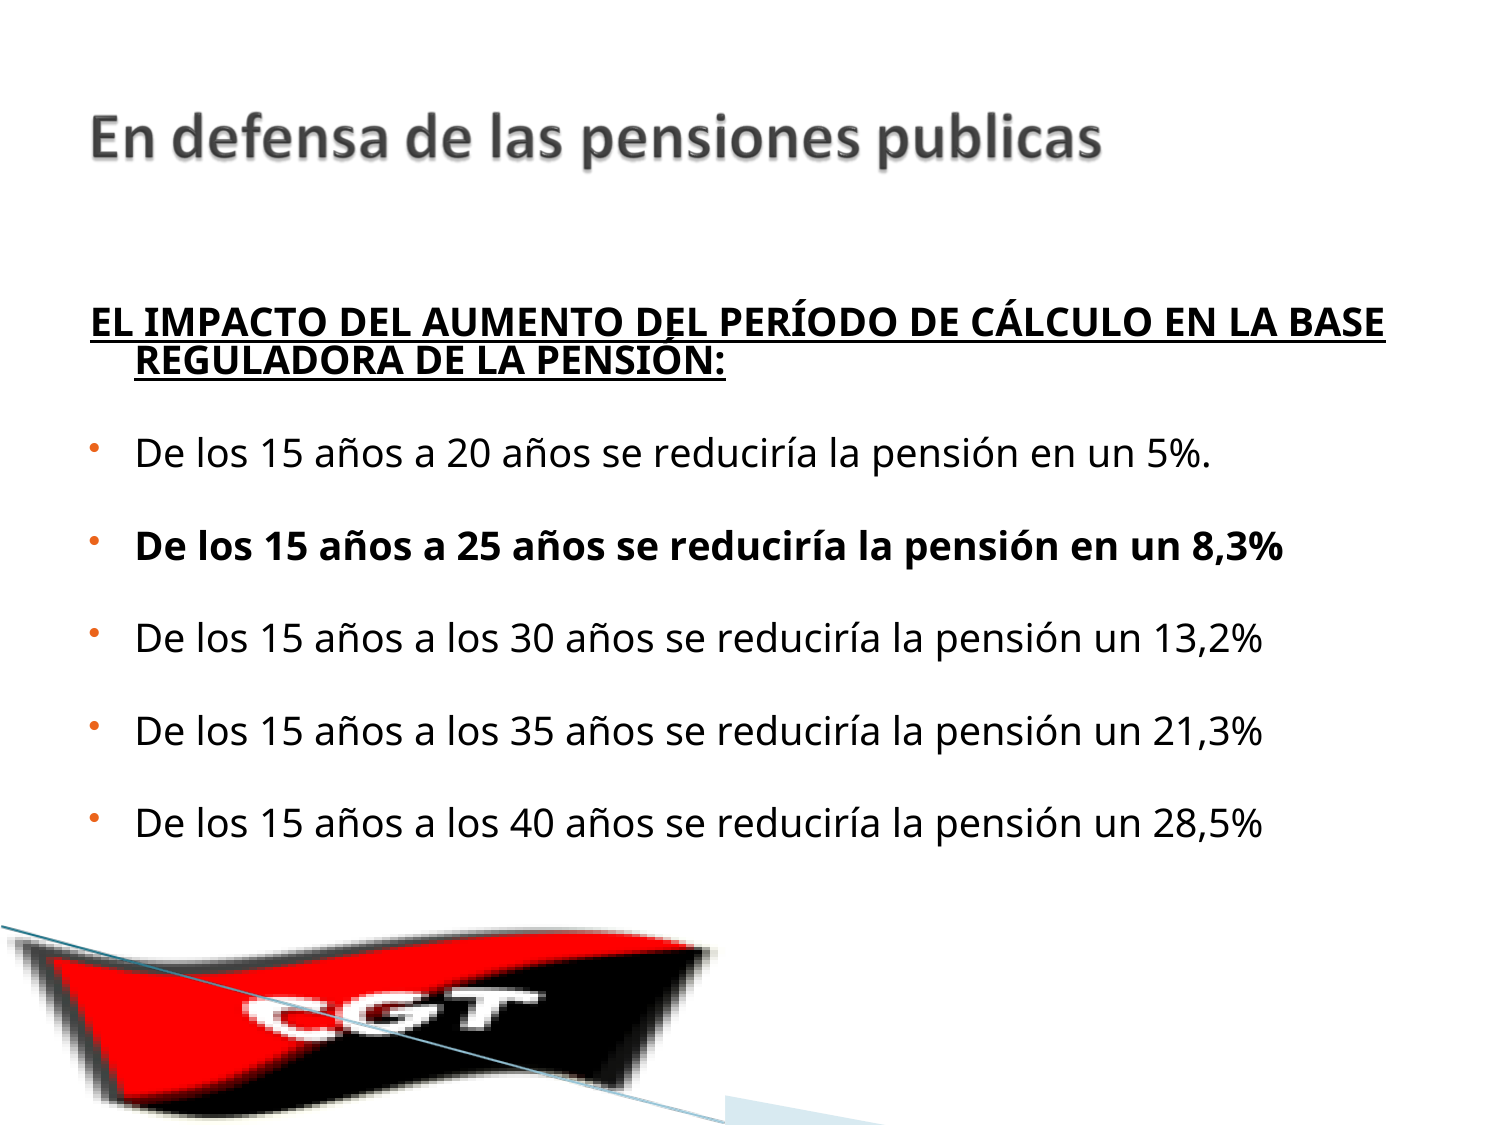

EL IMPACTO DEL AUMENTO DEL PERÍODO DE CÁLCULO EN LA BASE REGULADORA DE LA PENSIÓN:
De los 15 años a 20 años se reduciría la pensión en un 5%.
De los 15 años a 25 años se reduciría la pensión en un 8,3%
De los 15 años a los 30 años se reduciría la pensión un 13,2%
De los 15 años a los 35 años se reduciría la pensión un 21,3%
De los 15 años a los 40 años se reduciría la pensión un 28,5%